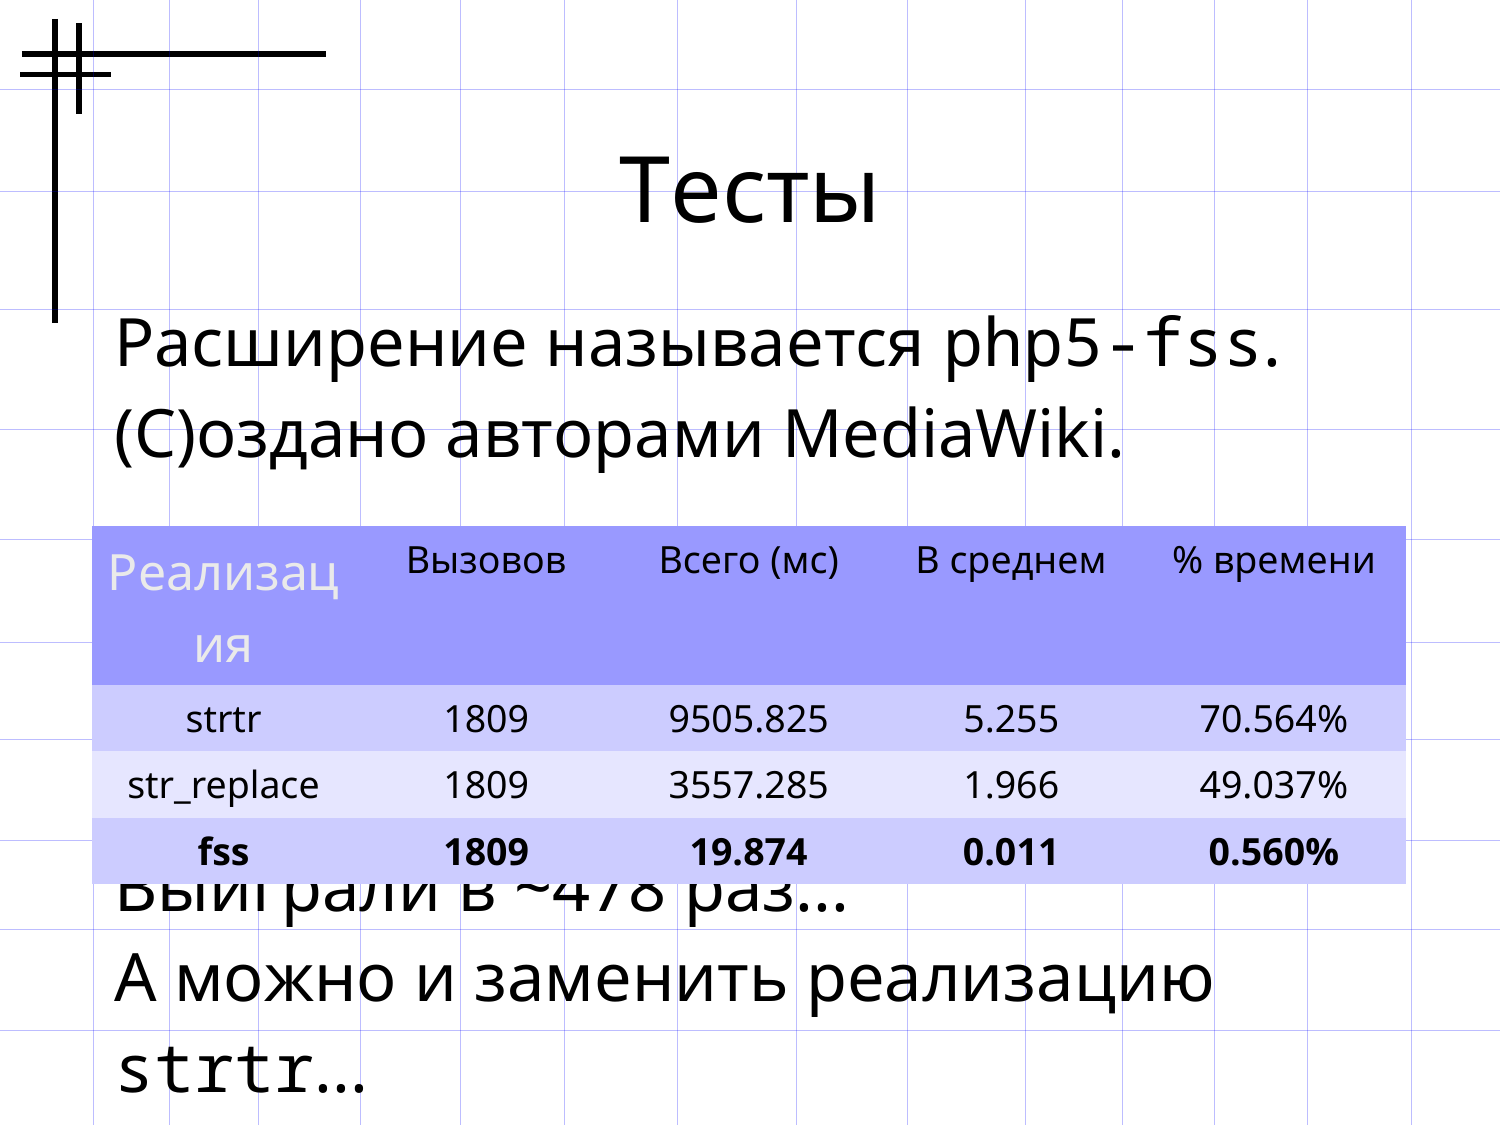

# Тесты
Расширение называется php5-fss.
(С)оздано авторами MediaWiki.
Выиграли в ~478 раз...
А можно и заменить реализацию strtr...
| Реализация | Вызовов | Всего (мс) | В среднем | % времени |
| --- | --- | --- | --- | --- |
| strtr | 1809 | 9505.825 | 5.255 | 70.564% |
| str\_replace | 1809 | 3557.285 | 1.966 | 49.037% |
| fss | 1809 | 19.874 | 0.011 | 0.560% |